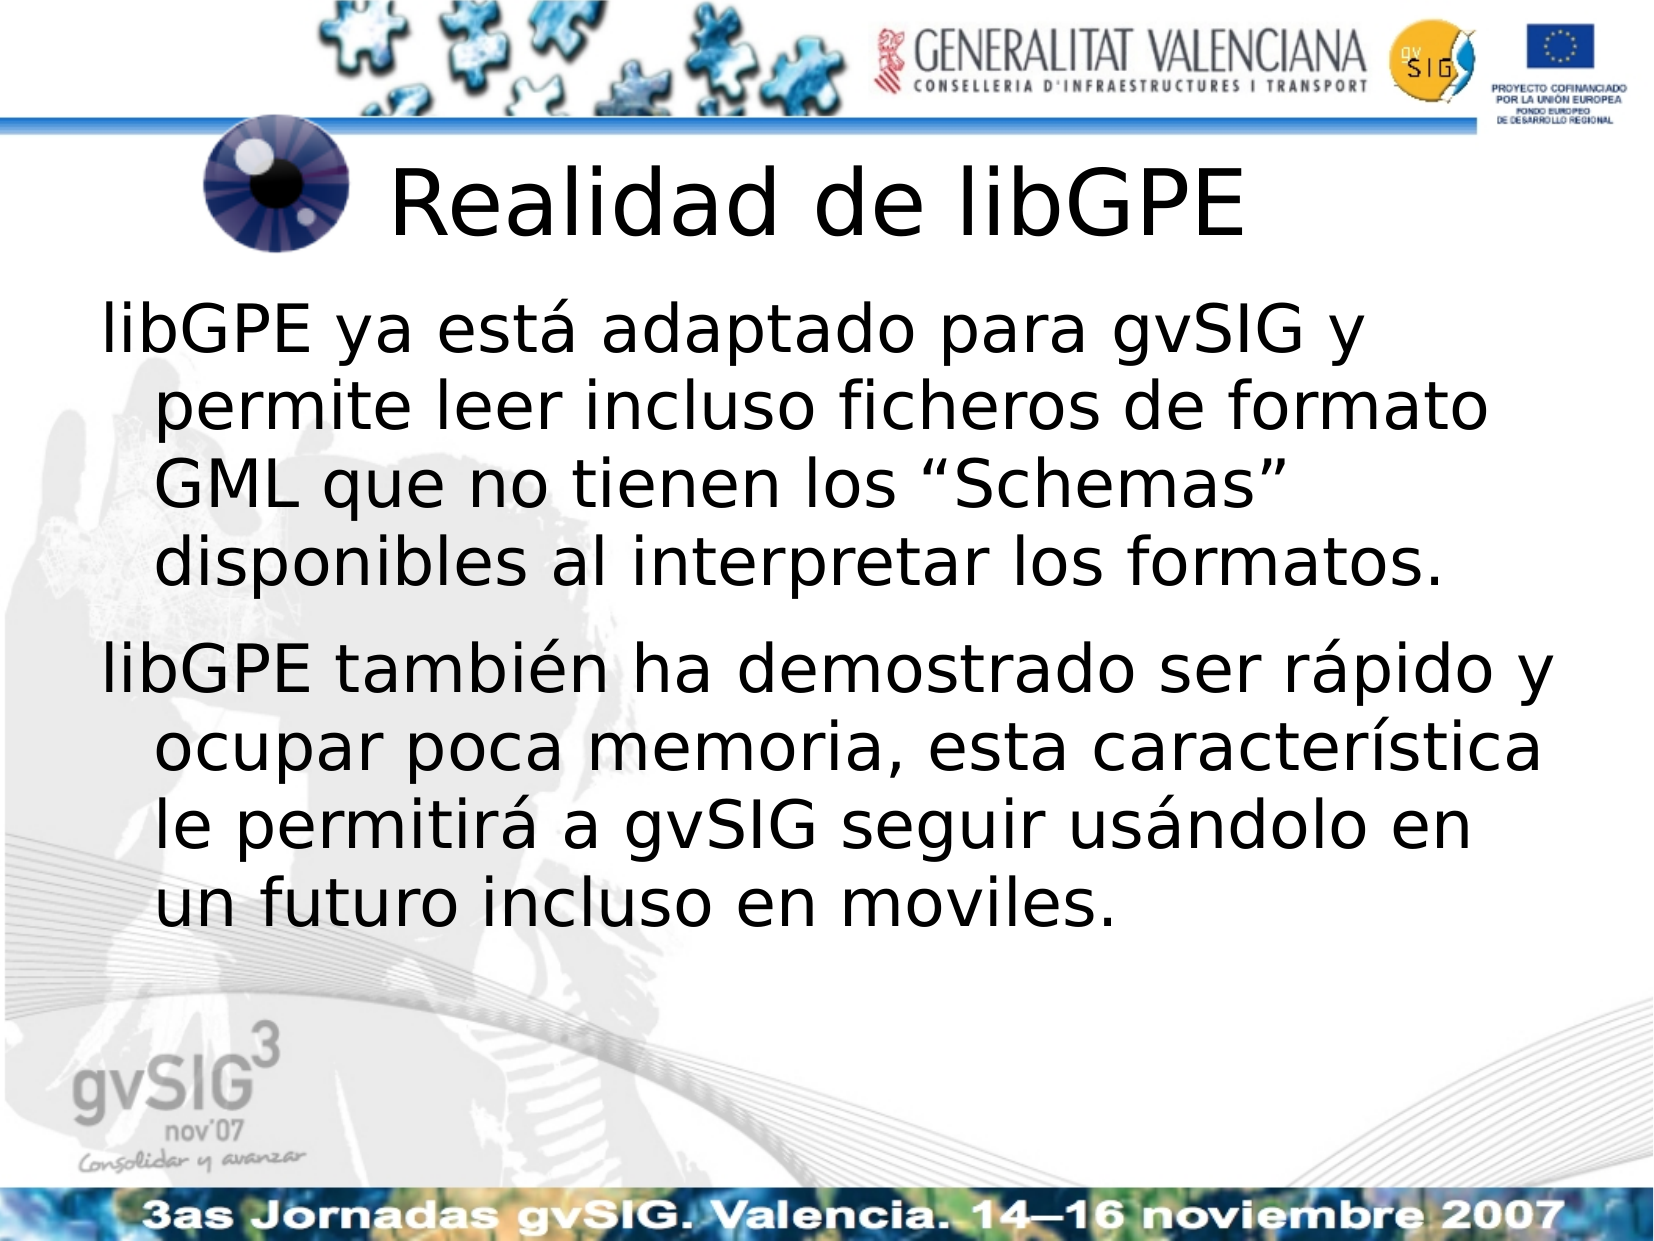

# Realidad de libGPE
libGPE ya está adaptado para gvSIG y permite leer incluso ficheros de formato GML que no tienen los “Schemas” disponibles al interpretar los formatos.
libGPE también ha demostrado ser rápido y ocupar poca memoria, esta característica le permitirá a gvSIG seguir usándolo en un futuro incluso en moviles.